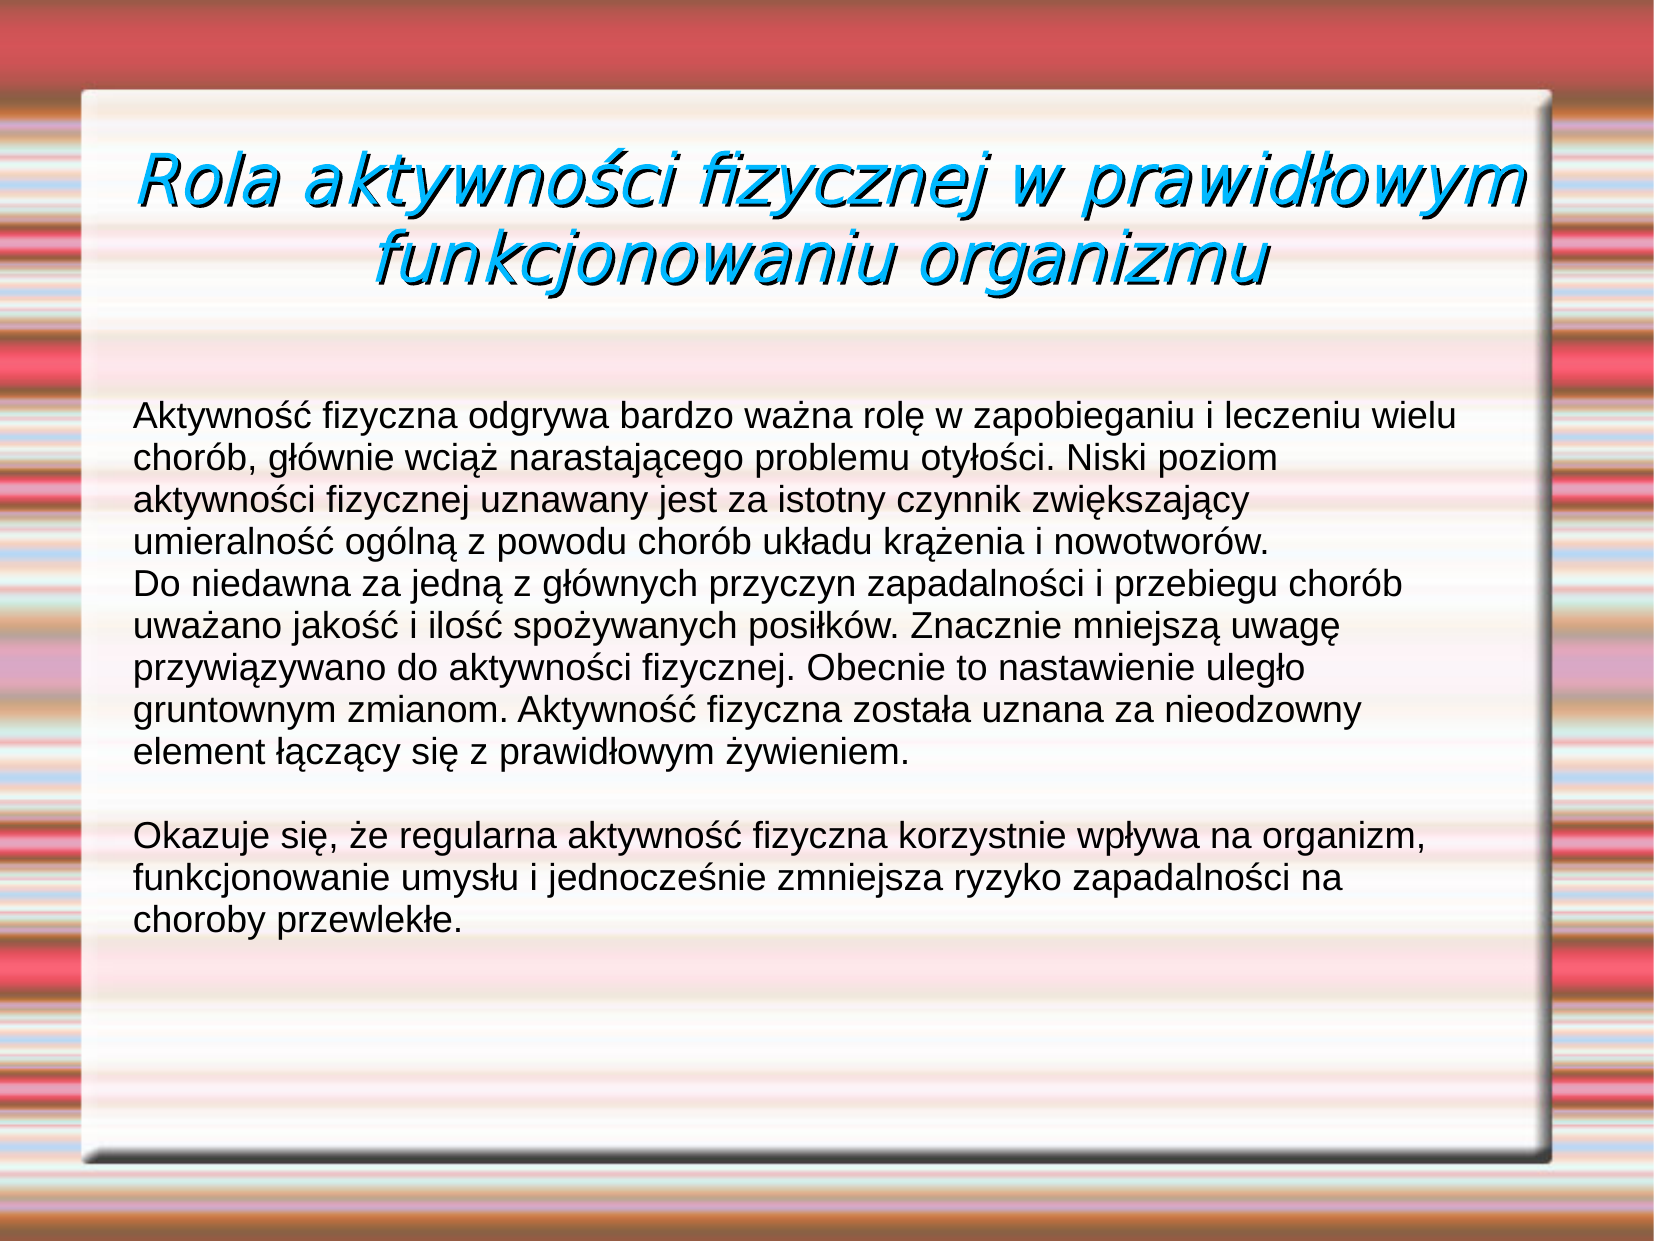

# Rola aktywności fizycznej w prawidłowym funkcjonowaniu organizmu
Aktywność fizyczna odgrywa bardzo ważna rolę w zapobieganiu i leczeniu wielu chorób, głównie wciąż narastającego problemu otyłości. Niski poziom aktywności fizycznej uznawany jest za istotny czynnik zwiększający umieralność ogólną z powodu chorób układu krążenia i nowotworów.
Do niedawna za jedną z głównych przyczyn zapadalności i przebiegu chorób uważano jakość i ilość spożywanych posiłków. Znacznie mniejszą uwagę przywiązywano do aktywności fizycznej. Obecnie to nastawienie uległo gruntownym zmianom. Aktywność fizyczna została uznana za nieodzowny element łączący się z prawidłowym żywieniem.
Okazuje się, że regularna aktywność fizyczna korzystnie wpływa na organizm, funkcjonowanie umysłu i jednocześnie zmniejsza ryzyko zapadalności na choroby przewlekłe.